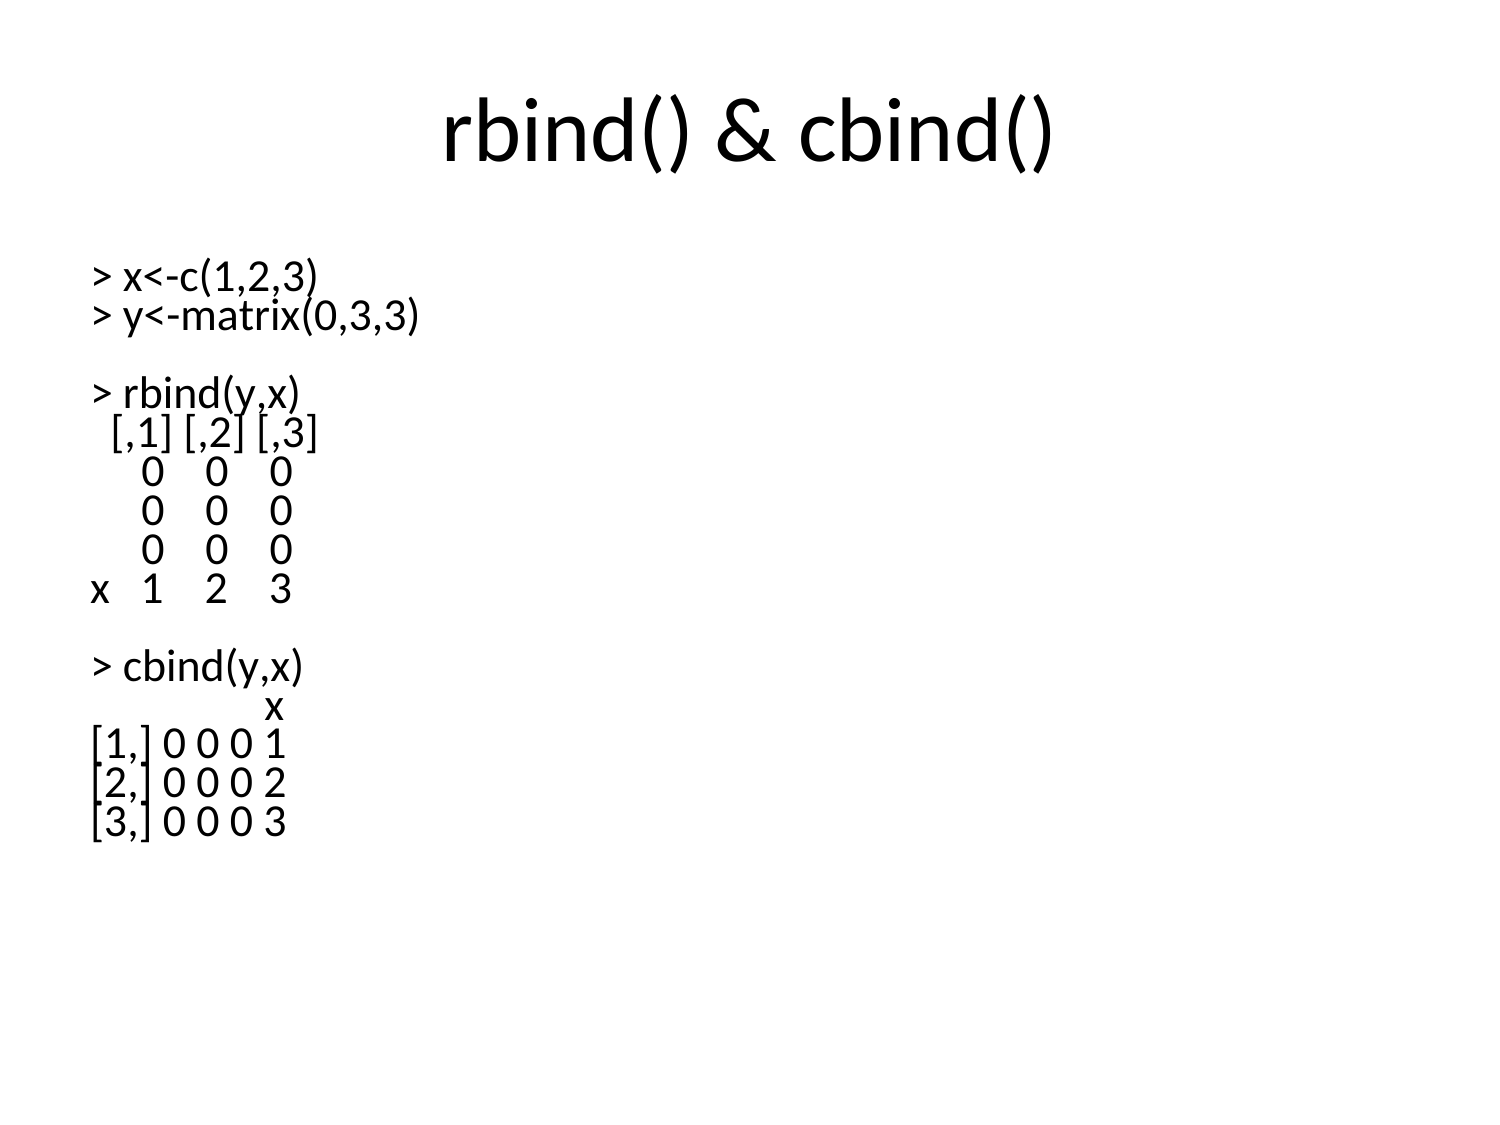

# rbind() & cbind()
> x<-c(1,2,3)
> y<-matrix(0,3,3)
> rbind(y,x)
 [,1] [,2] [,3]
 0 0 0
 0 0 0
 0 0 0
x 1 2 3
> cbind(y,x)
 x
[1,] 0 0 0 1
[2,] 0 0 0 2
[3,] 0 0 0 3